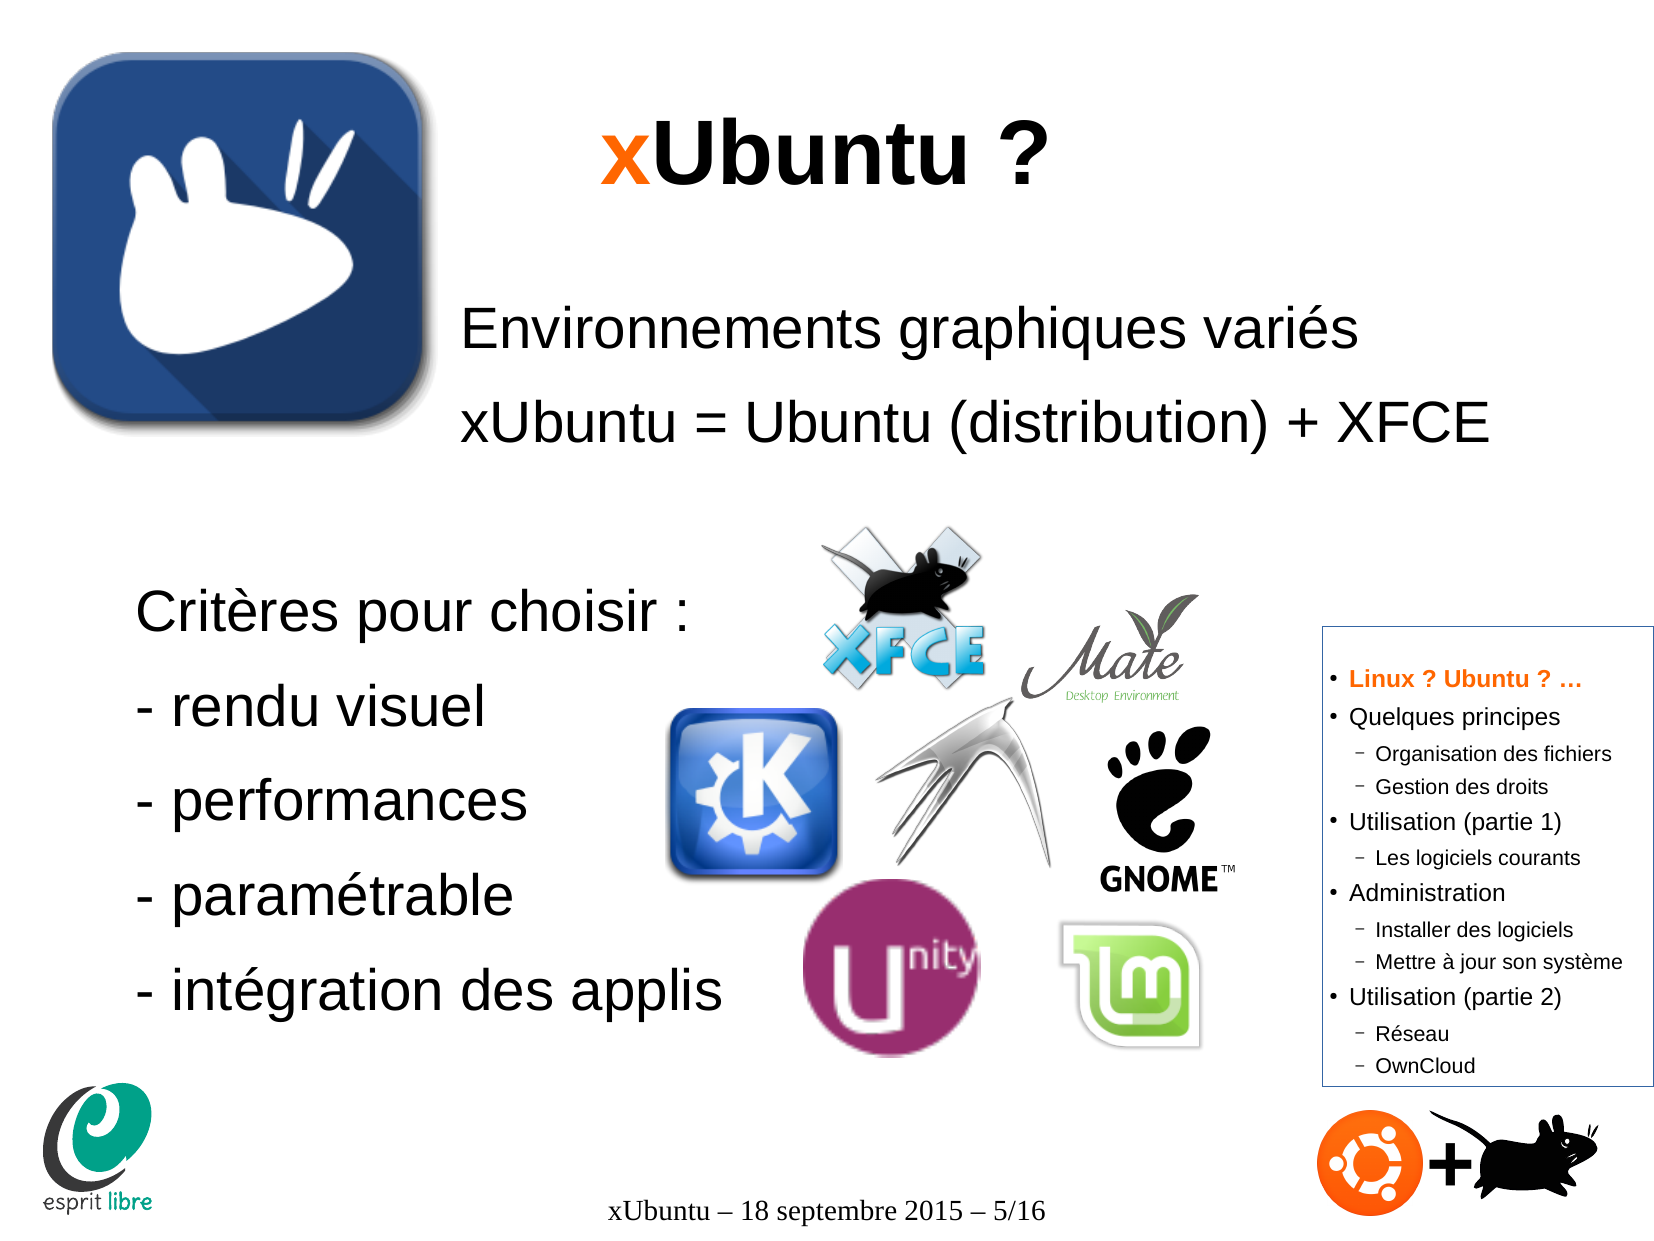

# xUbuntu ?
 Environnements graphiques variés
 xUbuntu = Ubuntu (distribution) + XFCE
Critères pour choisir :
- rendu visuel
- performances
- paramétrable
- intégration des applis
Linux ? Ubuntu ? …
Quelques principes
Organisation des fichiers
Gestion des droits
Utilisation (partie 1)
Les logiciels courants
Administration
Installer des logiciels
Mettre à jour son système
Utilisation (partie 2)
Réseau
OwnCloud